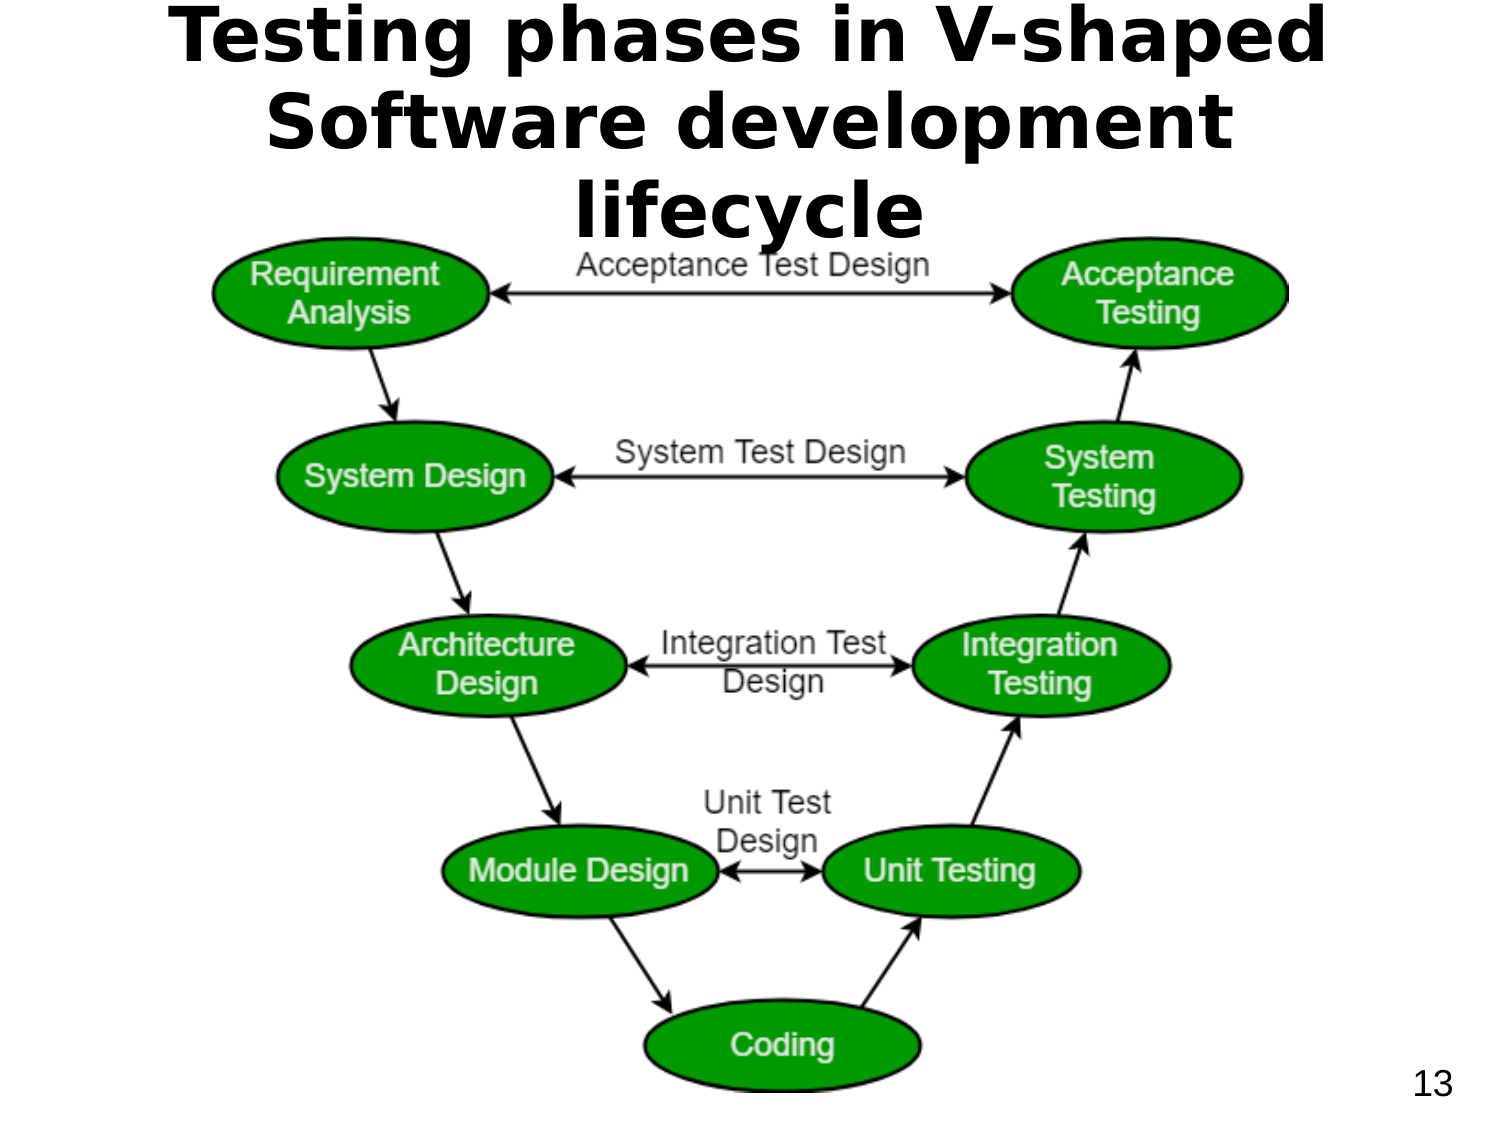

# Testing phases in V-shaped Software development lifecycle